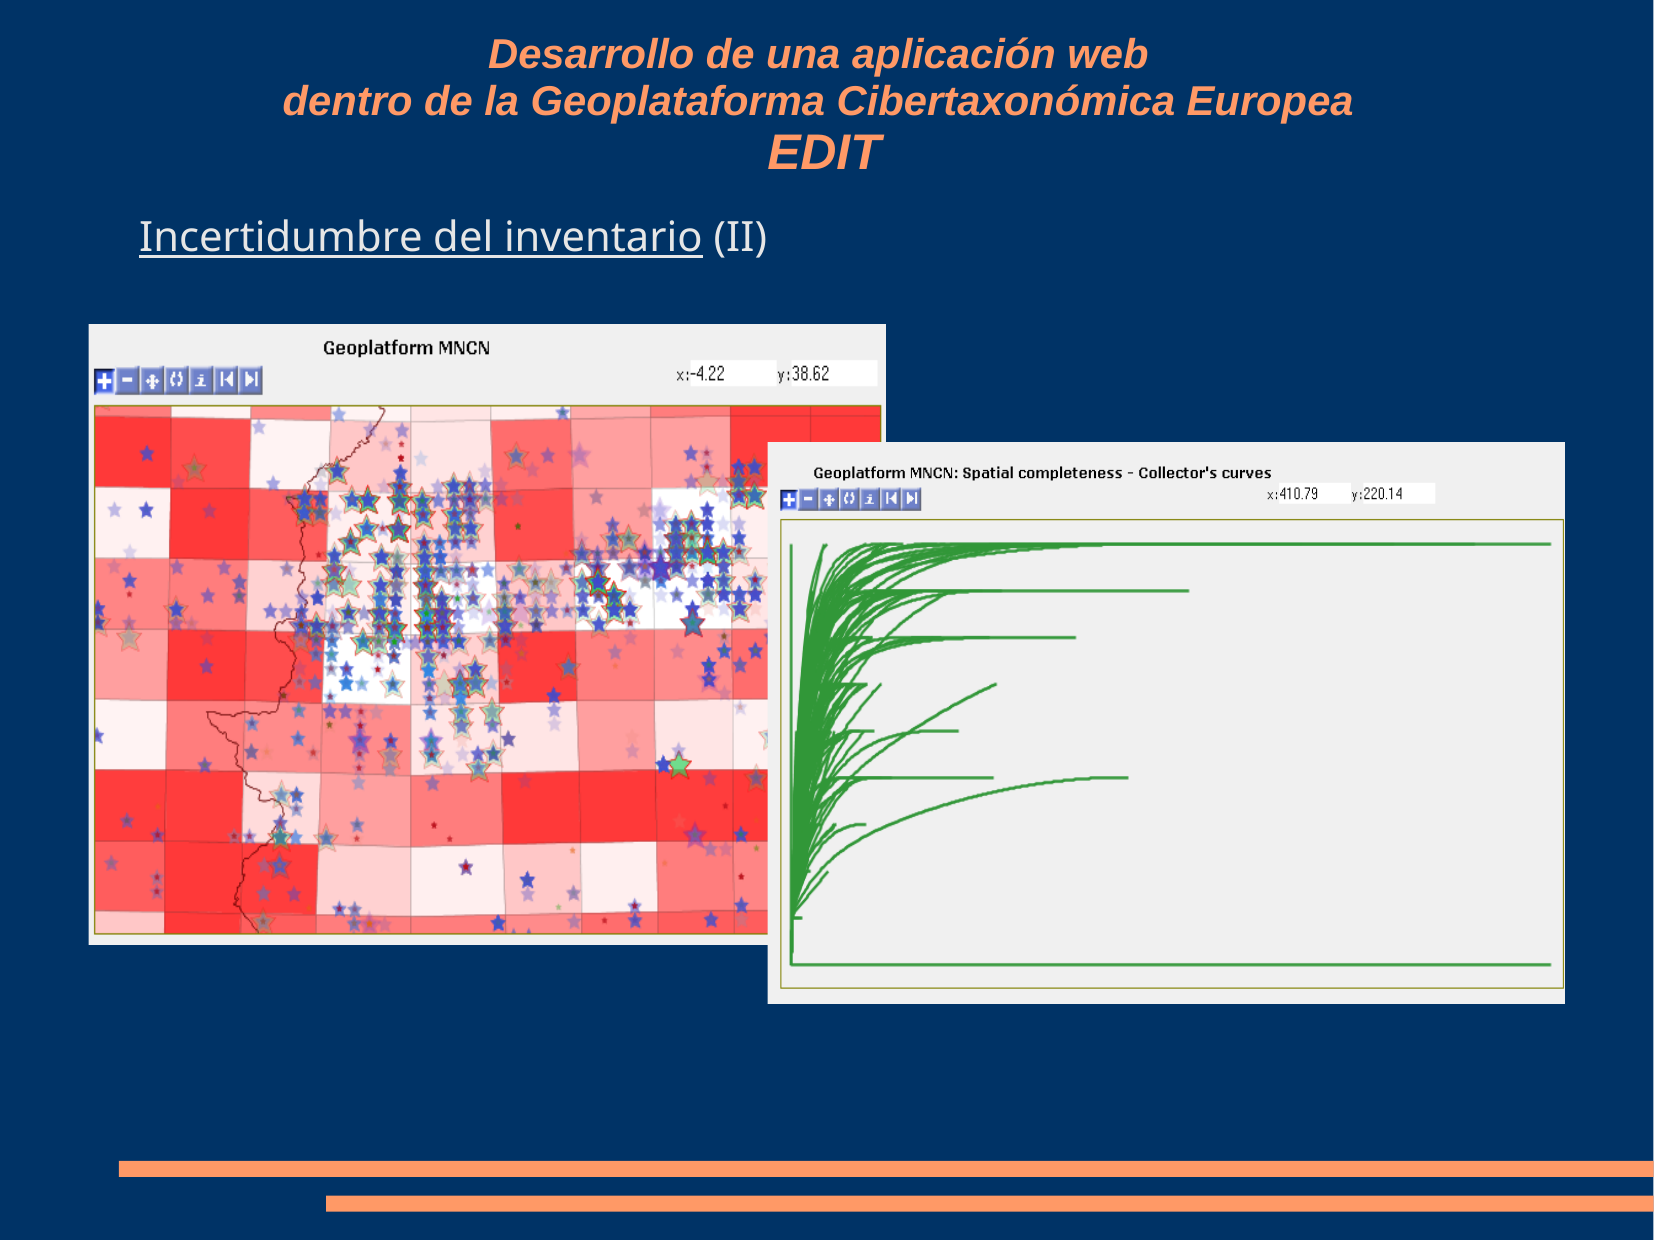

Desarrollo de una aplicación web
dentro de la Geoplataforma Cibertaxonómica Europea
EDIT
# Incertidumbre del inventario (II)